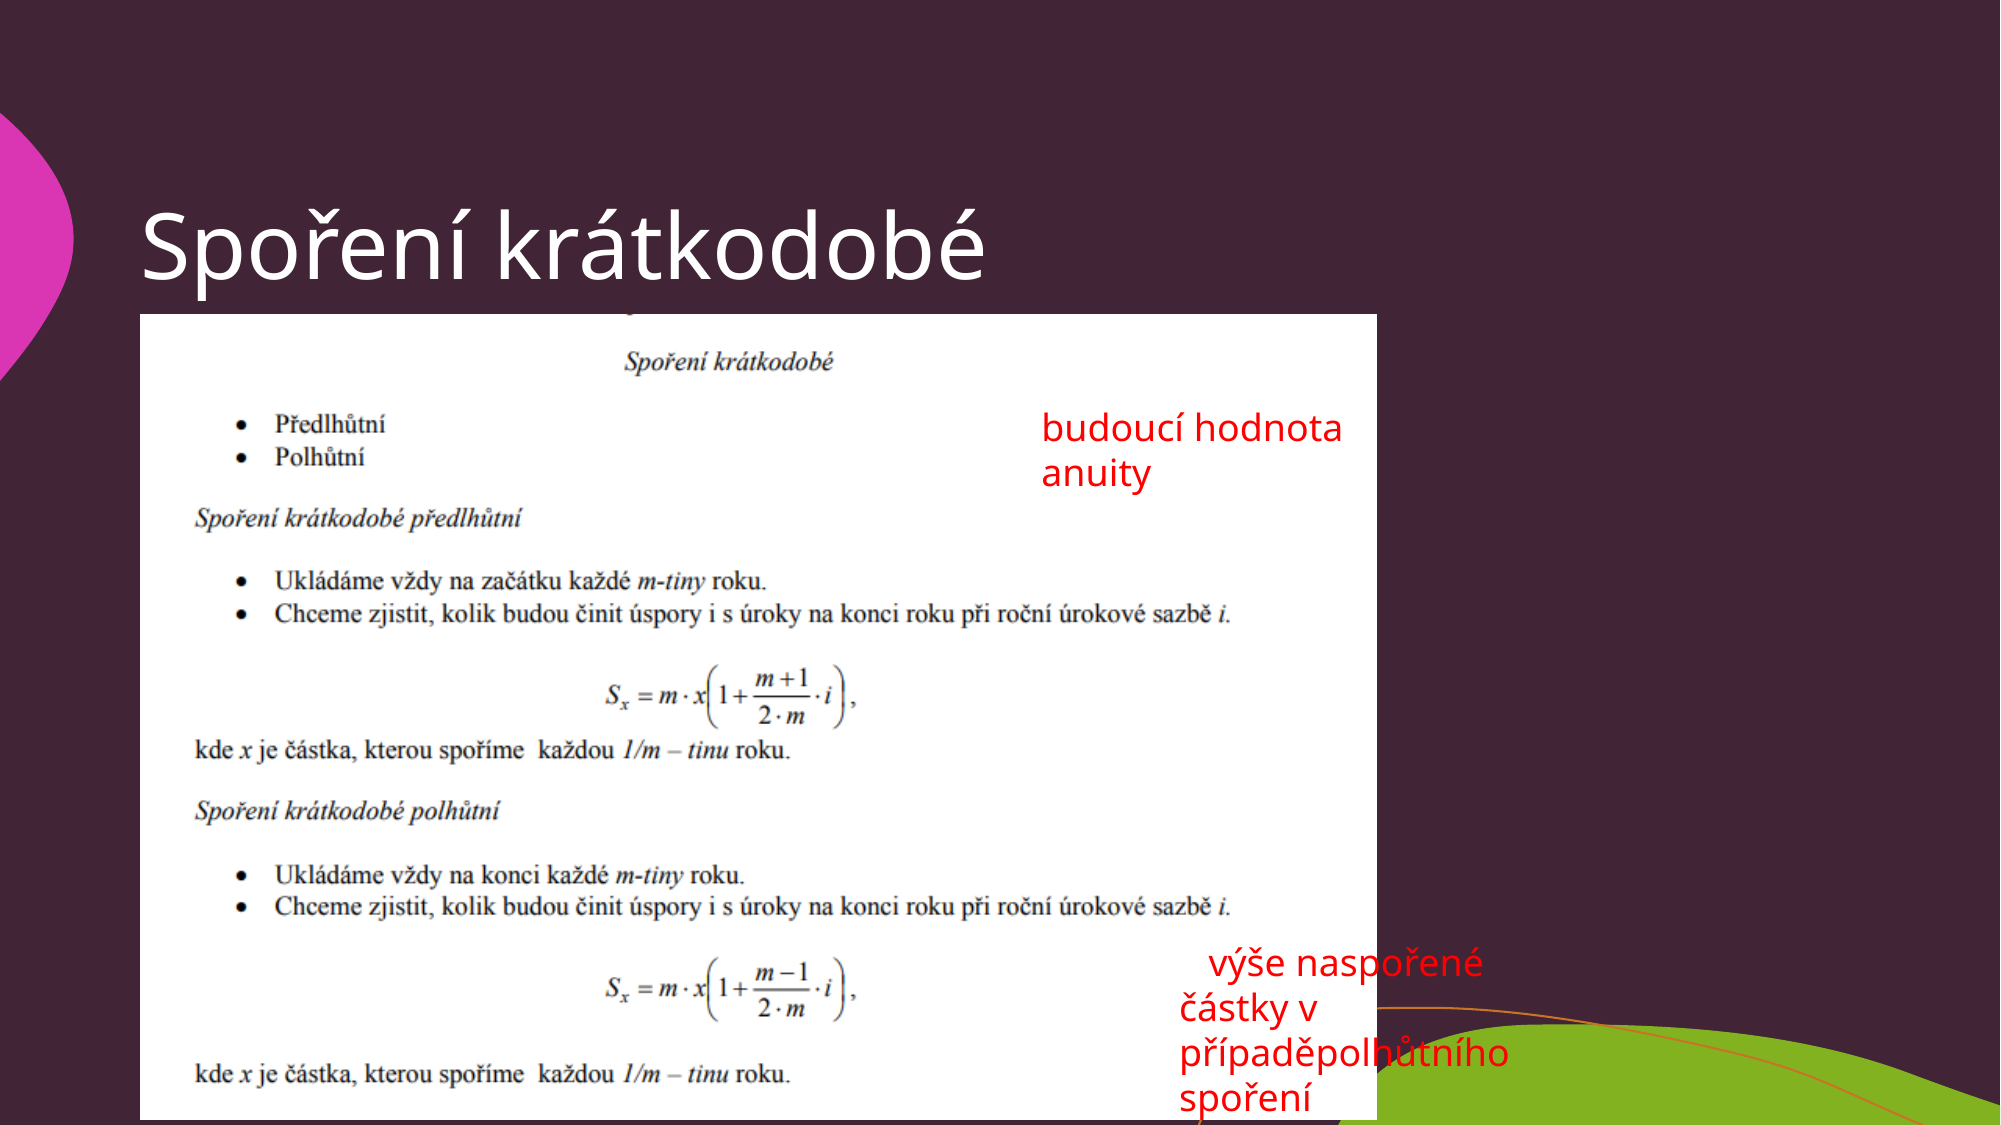

# Spoření krátkodobé
budoucí hodnota anuity
 výše naspořené částky v případěpolhůtního spoření